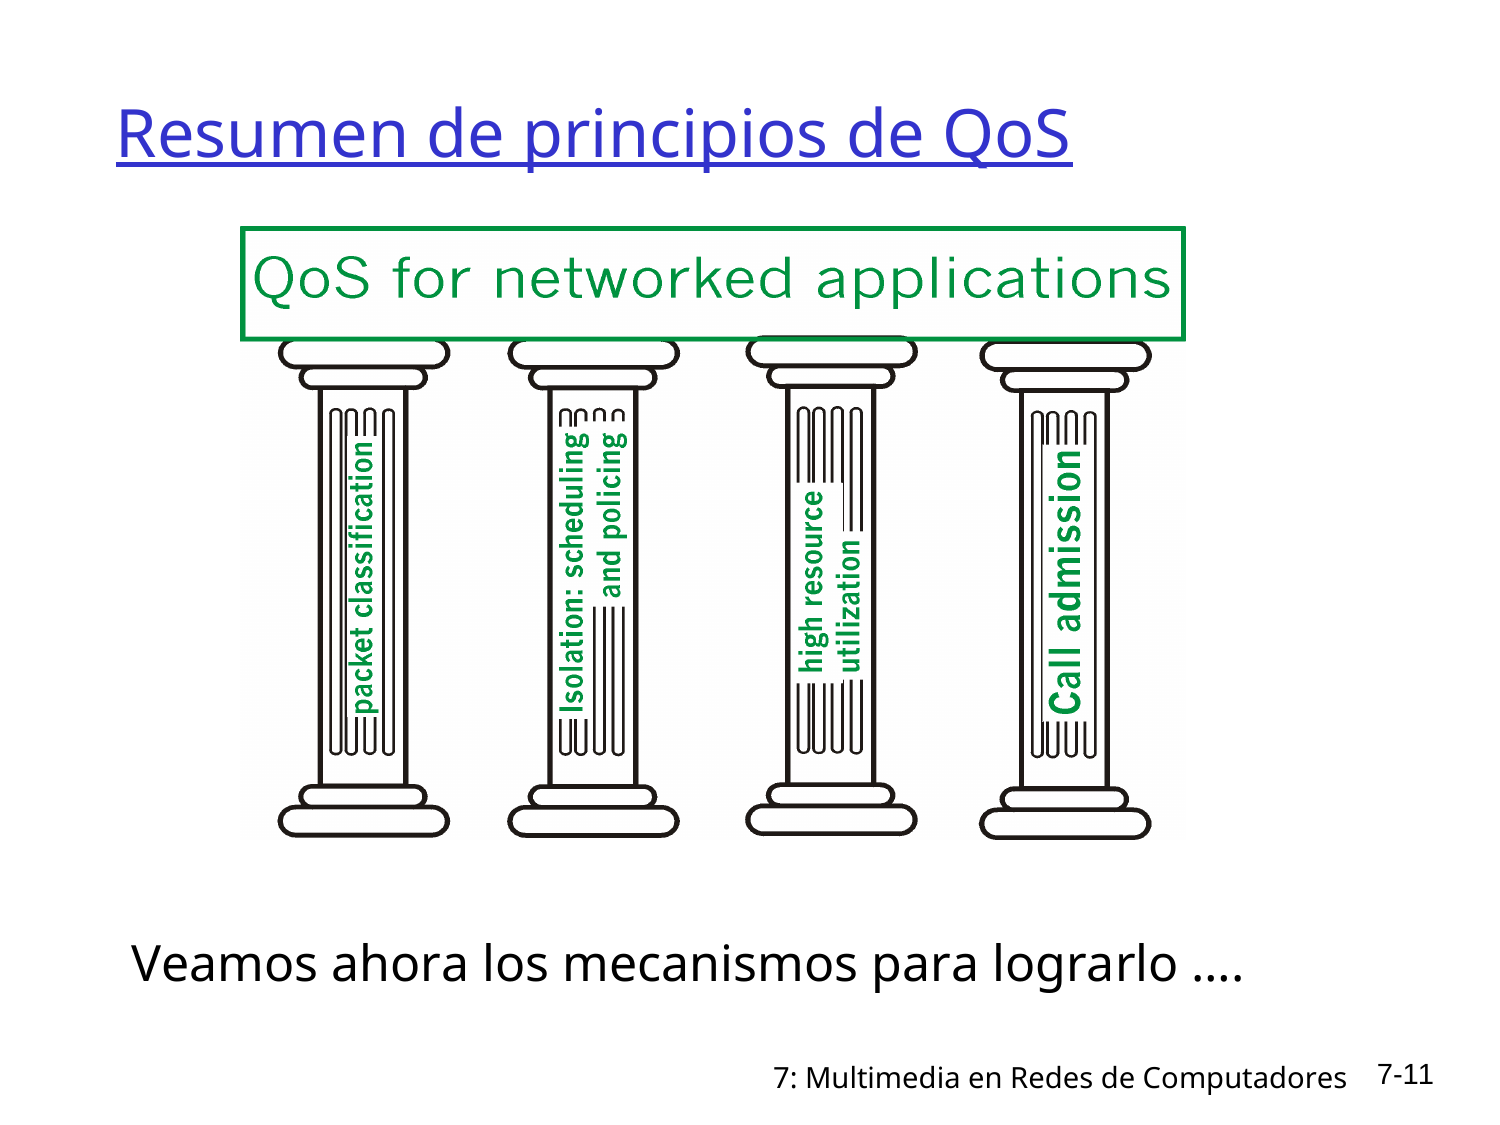

# Resumen de principios de QoS
Veamos ahora los mecanismos para lograrlo ….
11